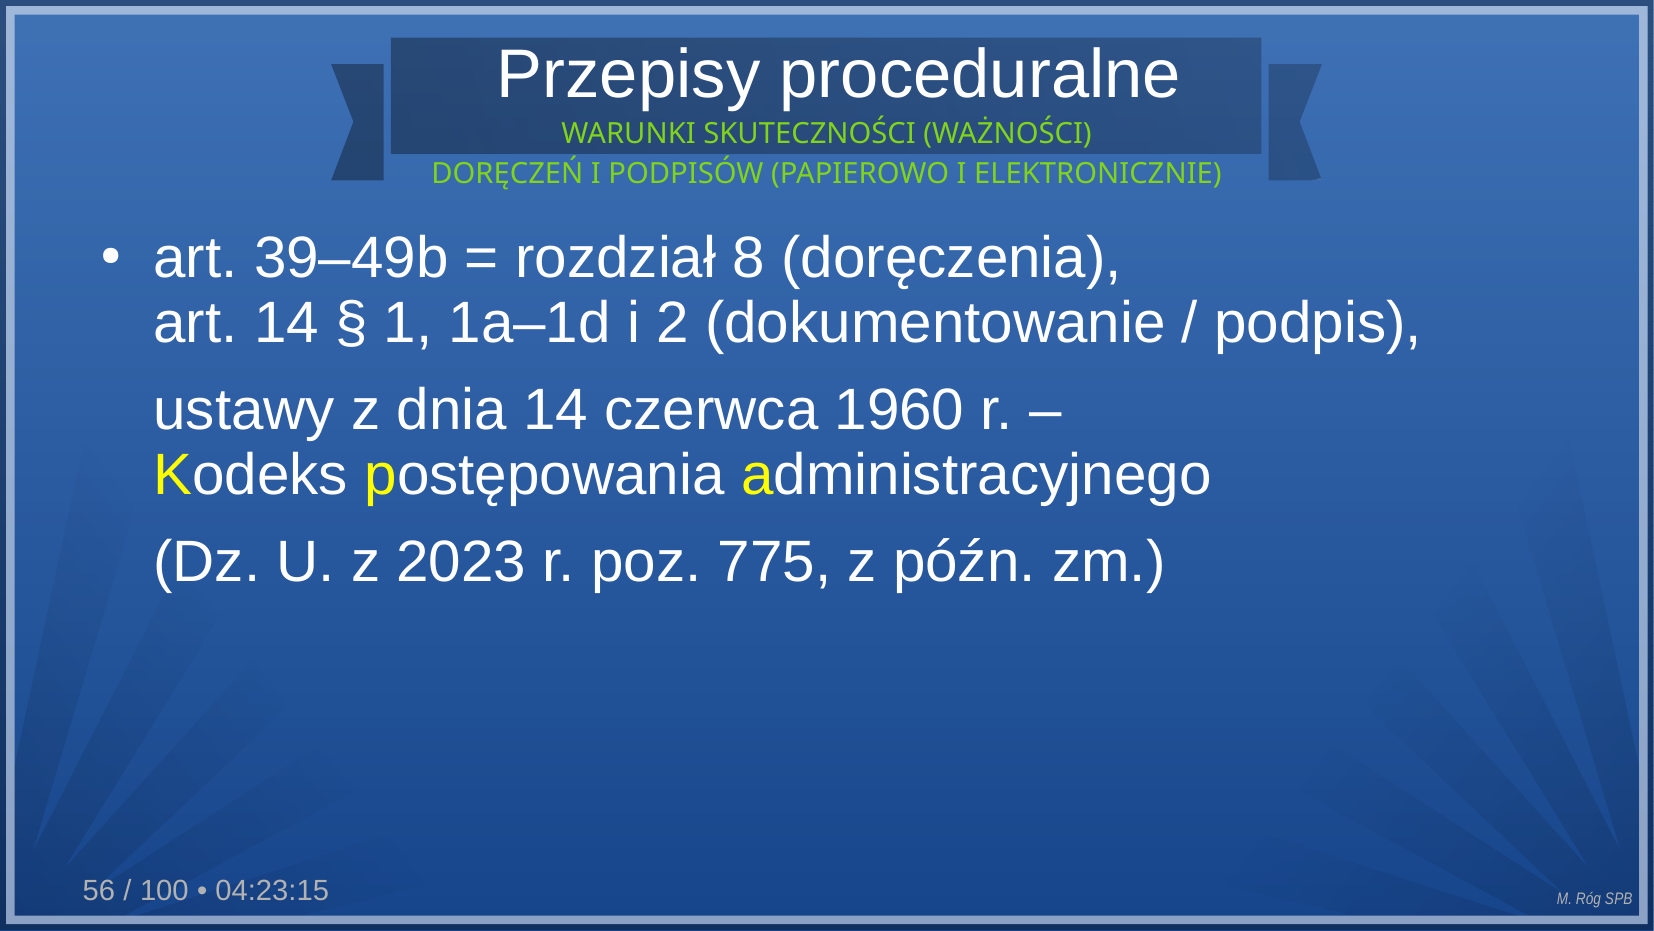

Przepisy proceduralne
WARUNKI SKUTECZNOŚCI (WAŻNOŚCI)
DORĘCZEŃ I PODPISÓW (PAPIEROWO I ELEKTRONICZNIE)
# art. 39–49b = rozdział 8 (doręczenia),
art. 14 § 1, 1a–1d i 2 (dokumentowanie / podpis),
ustawy z dnia 14 czerwca 1960 r. – Kodeks postępowania administracyjnego
(Dz. U. z 2023 r. poz. 775, z późn. zm.)